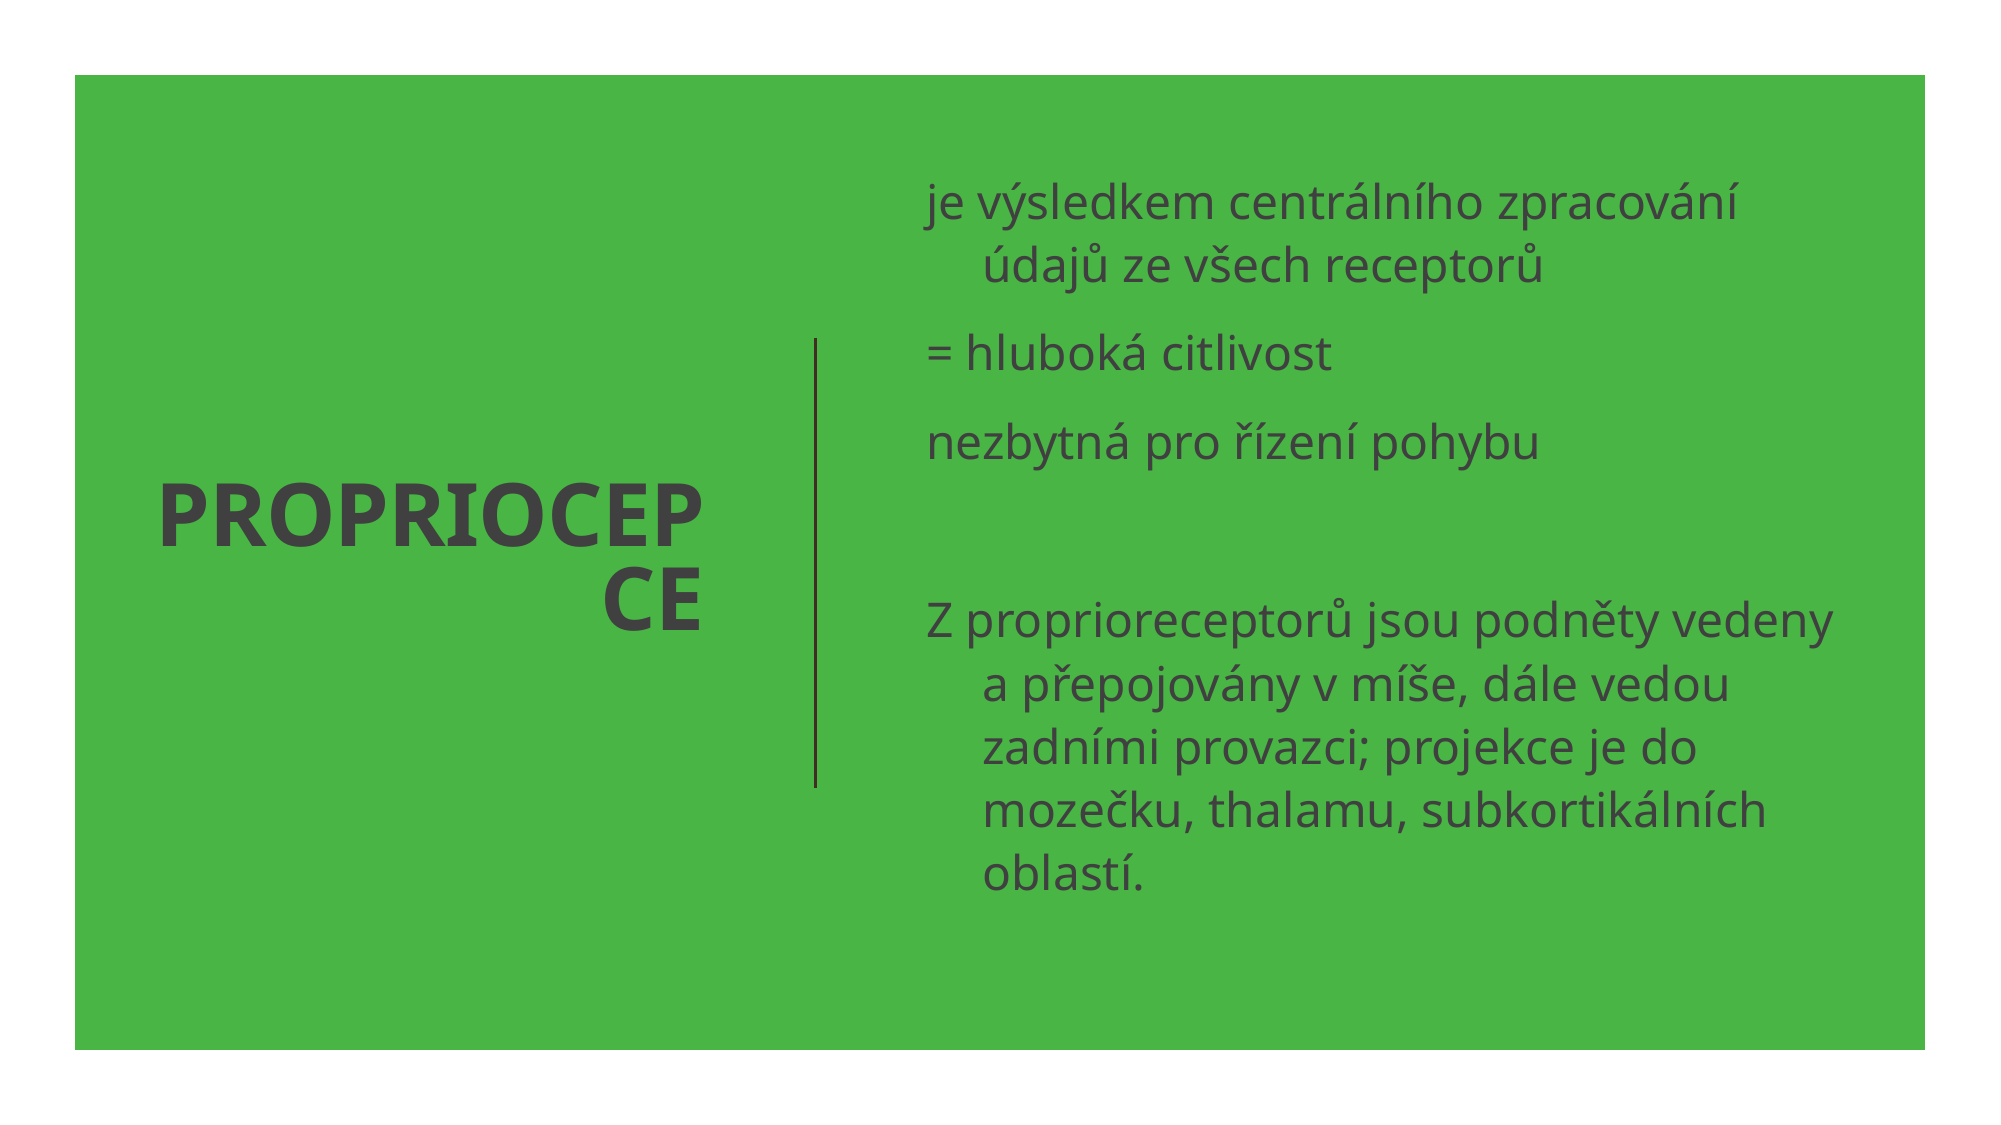

je výsledkem centrálního zpracování údajů ze všech receptorů
= hluboká citlivost
nezbytná pro řízení pohybu
Z proprioreceptorů jsou podněty vedeny a přepojovány v míše, dále vedou zadními provazci; projekce je do mozečku, thalamu, subkortikálních oblastí.
# PROPRIOCEPCE